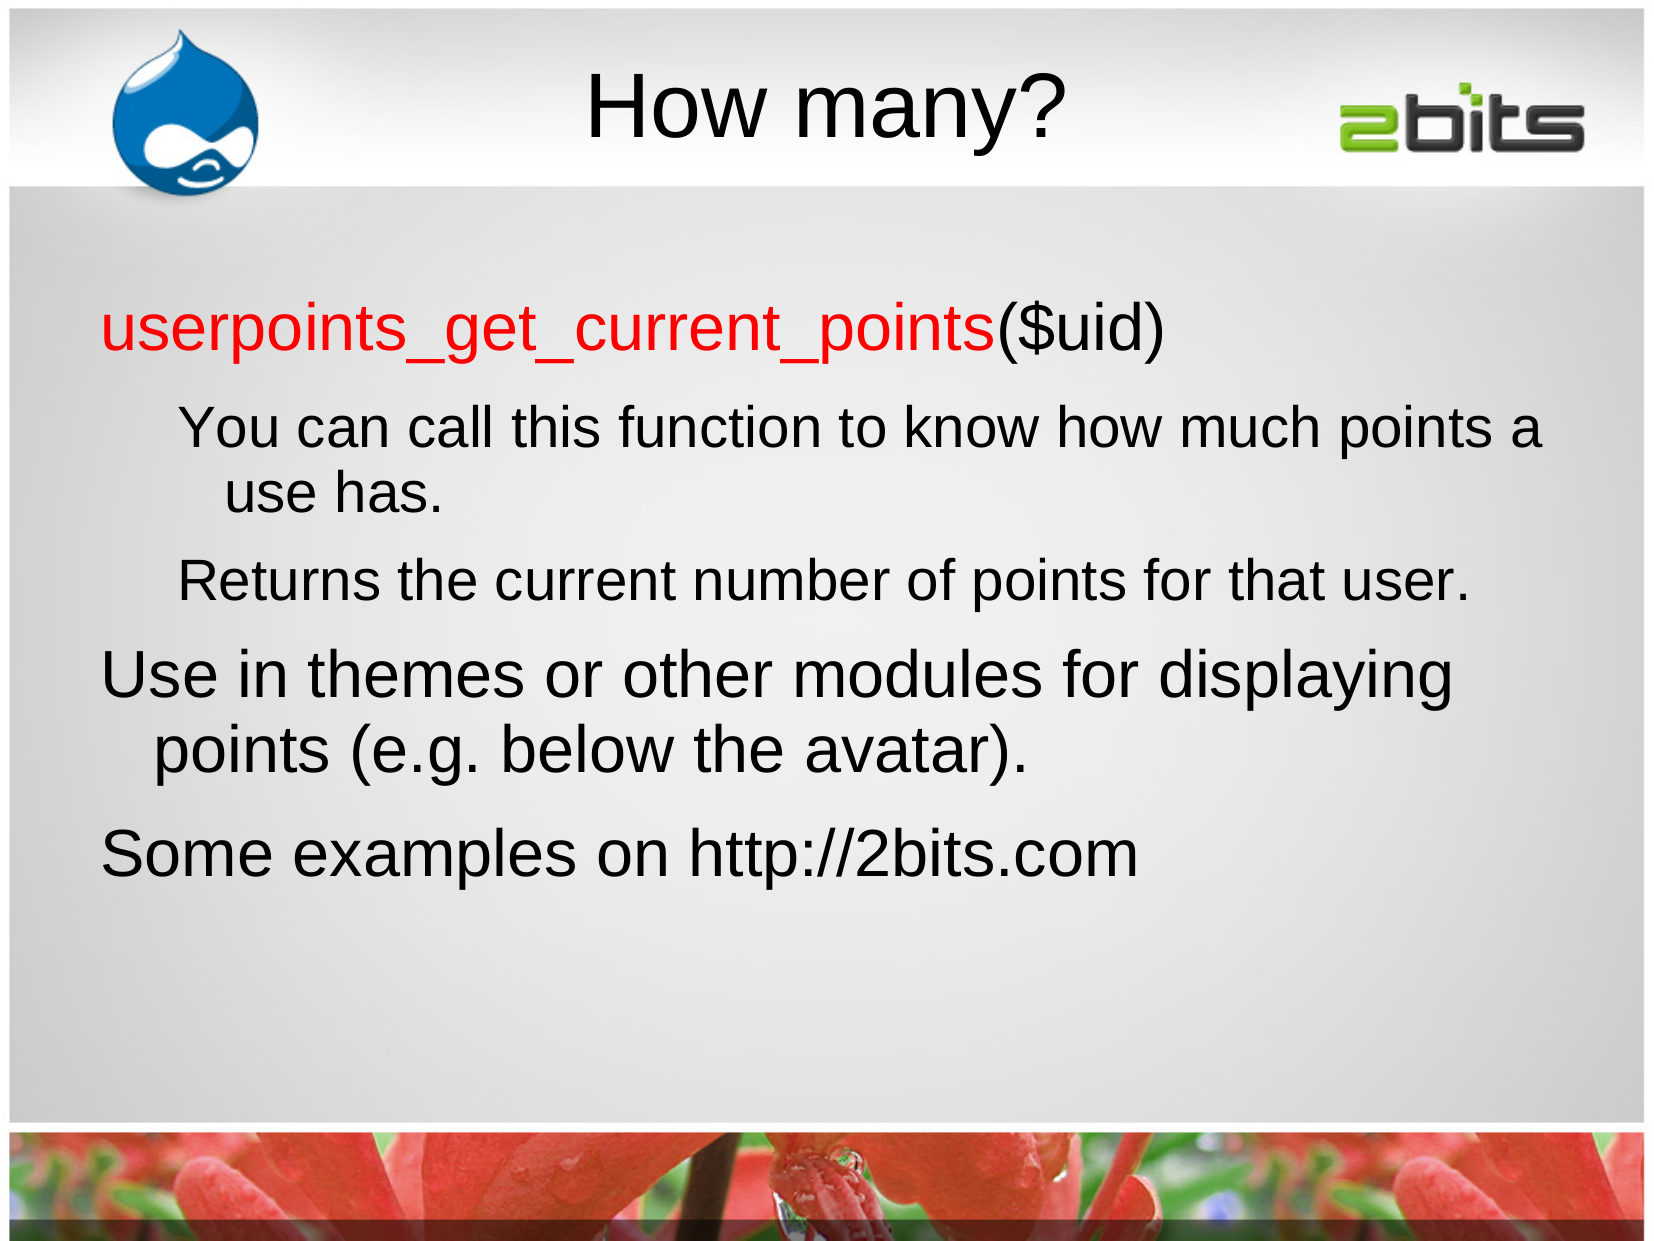

# How many?
userpoints_get_current_points($uid)
You can call this function to know how much points a use has.
Returns the current number of points for that user.
Use in themes or other modules for displaying points (e.g. below the avatar).
Some examples on http://2bits.com